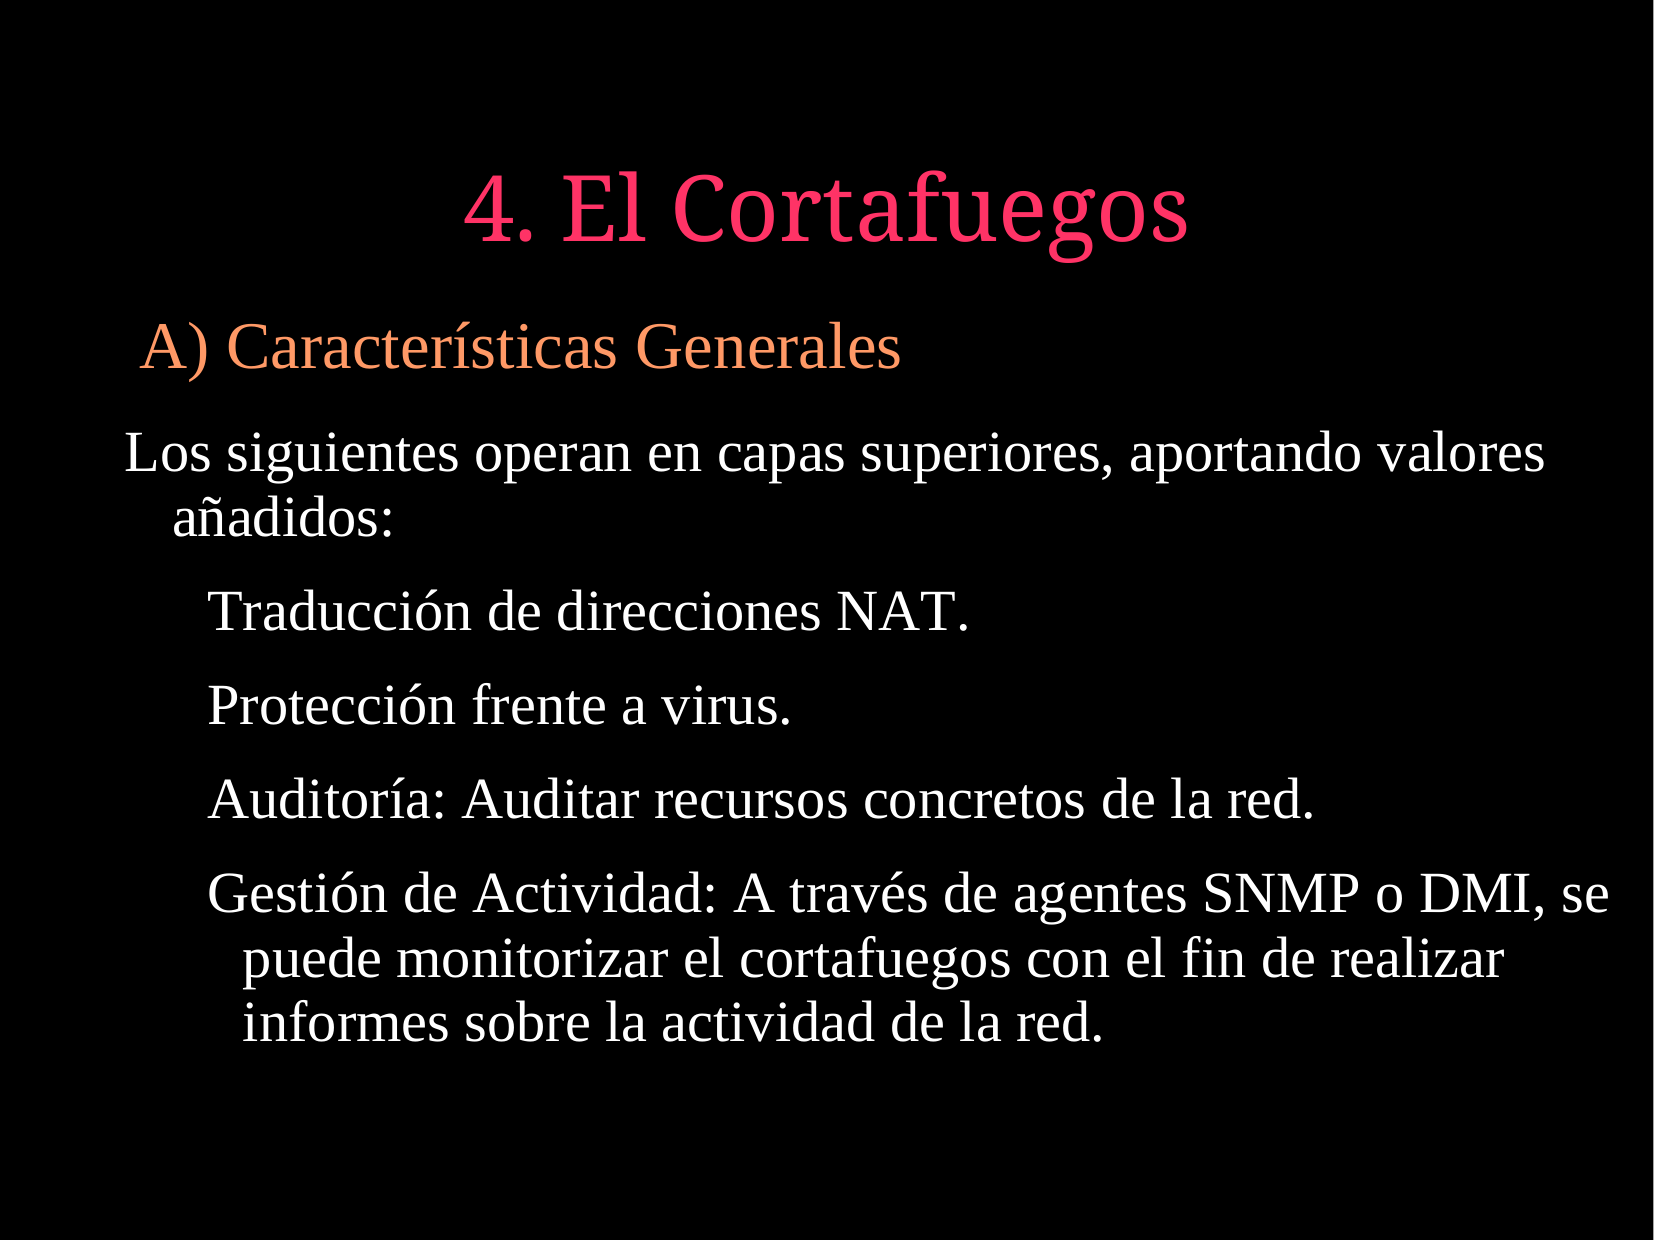

# 4. El Cortafuegos
A) Características Generales
Los siguientes operan en capas superiores, aportando valores añadidos:
Traducción de direcciones NAT.
Protección frente a virus.
Auditoría: Auditar recursos concretos de la red.
Gestión de Actividad: A través de agentes SNMP o DMI, se puede monitorizar el cortafuegos con el fin de realizar informes sobre la actividad de la red.